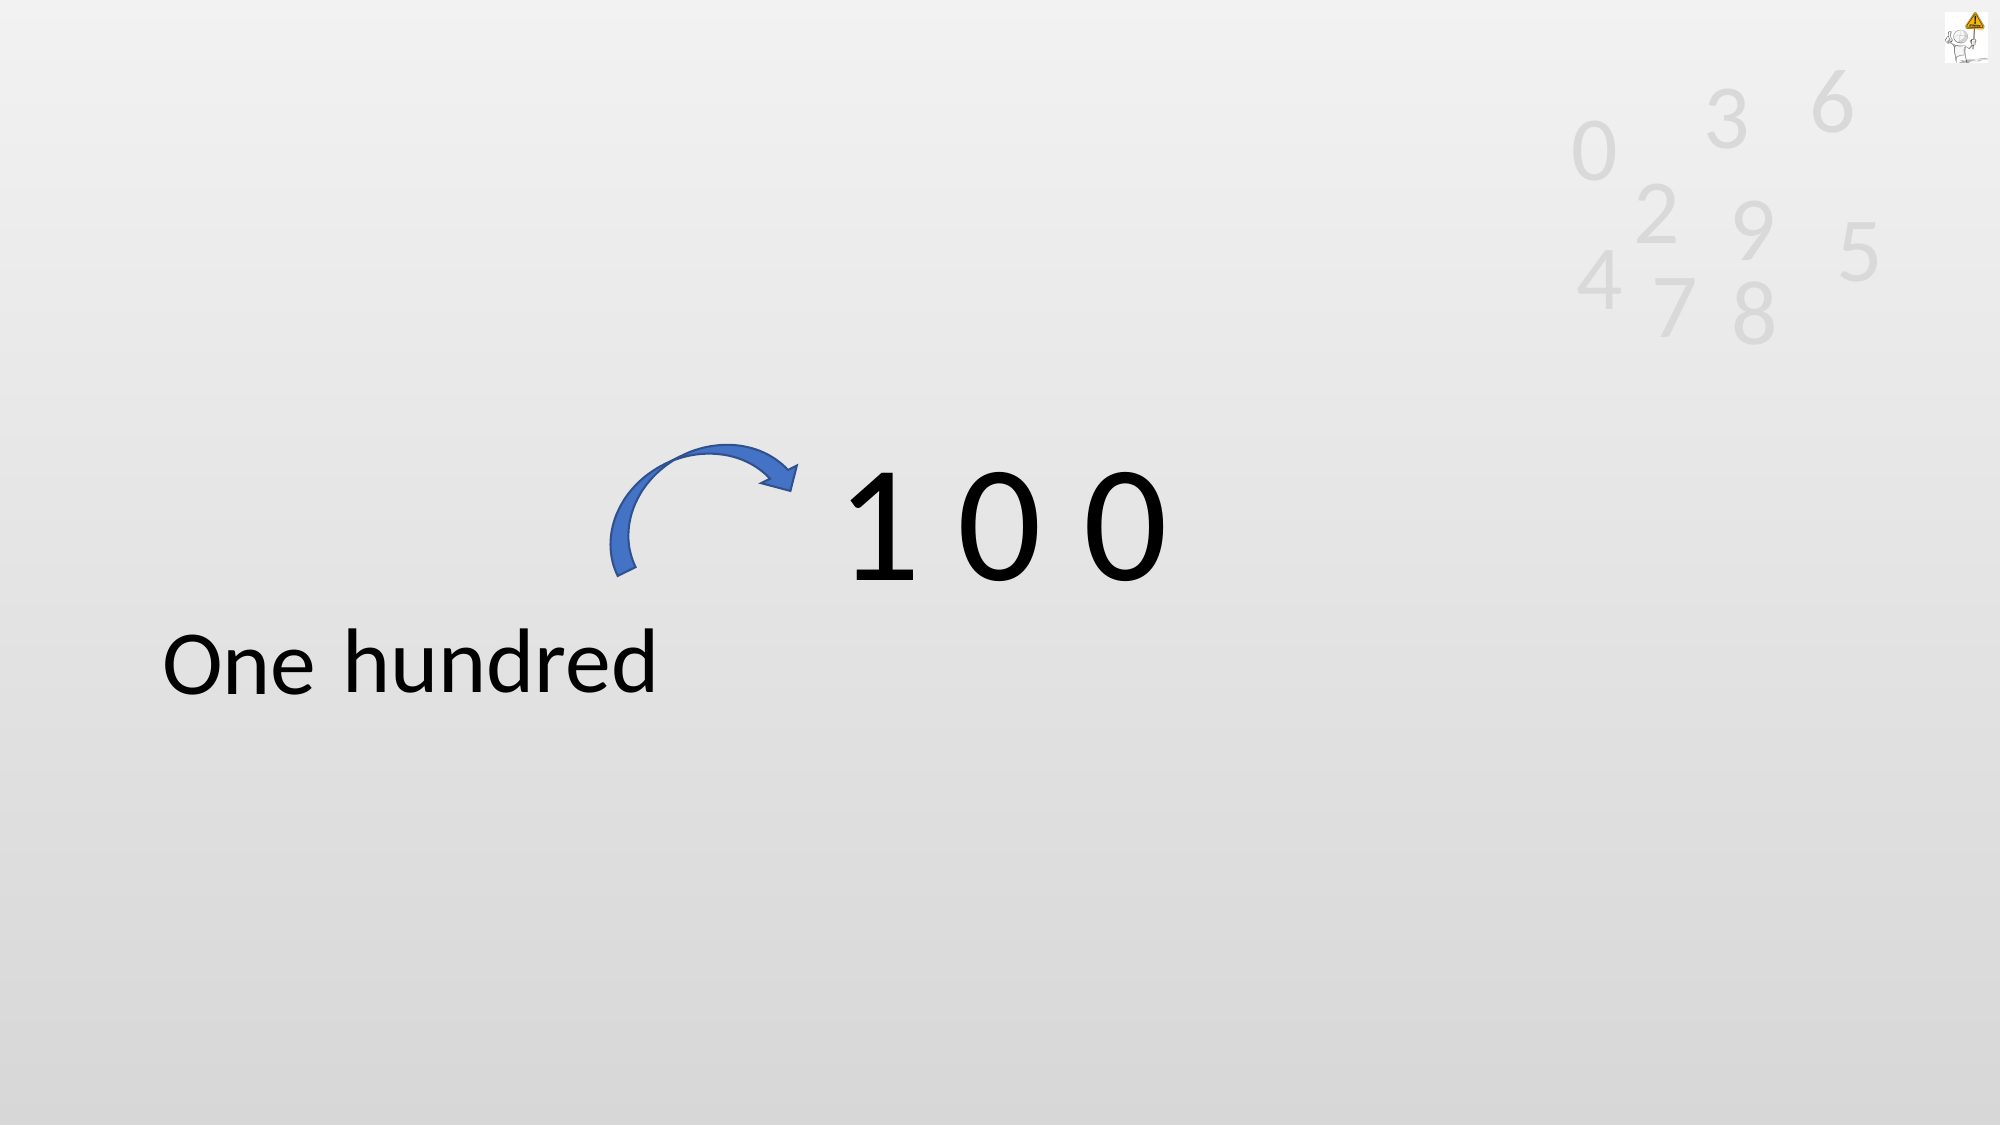

6
3
0
2
9
5
4
7
8
1
0
0
hundred
One